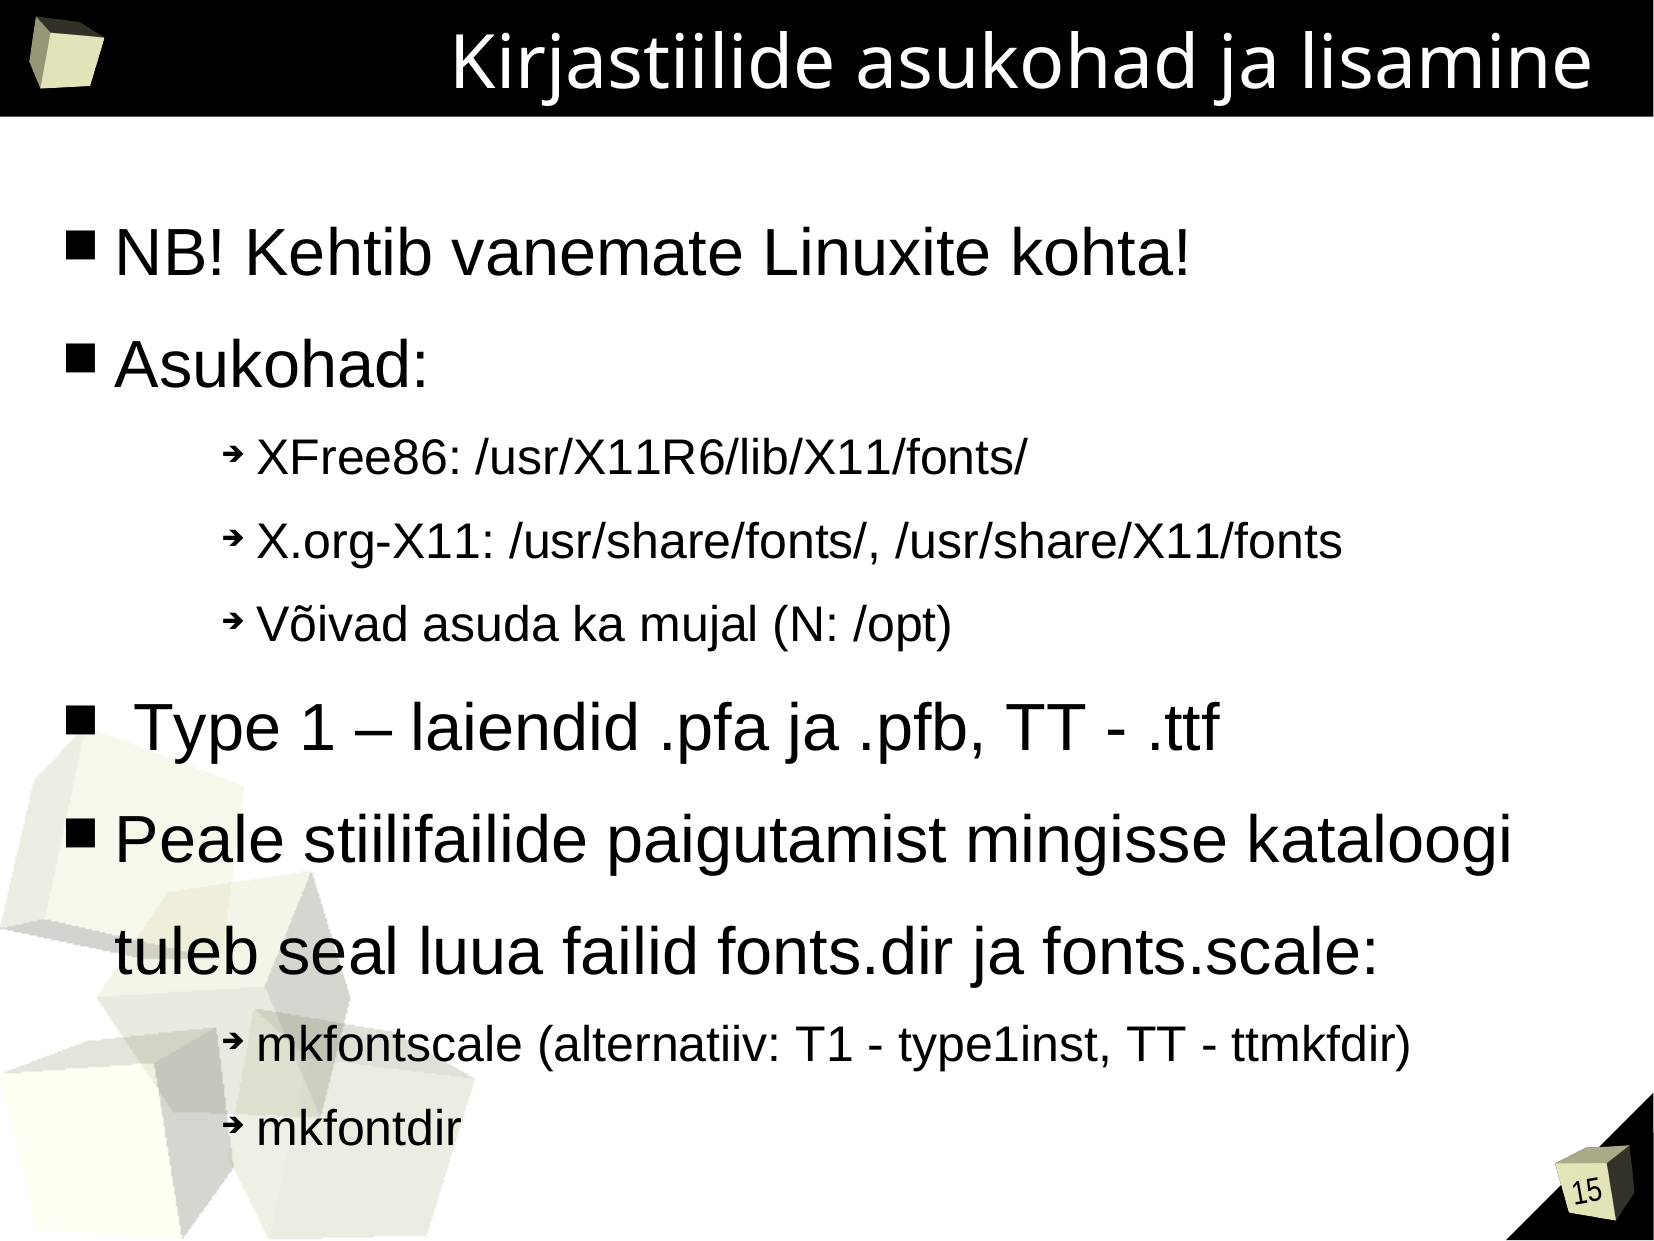

# Kirjastiilide asukohad ja lisamine
NB! Kehtib vanemate Linuxite kohta!
Asukohad:
XFree86: /usr/X11R6/lib/X11/fonts/
X.org-X11: /usr/share/fonts/, /usr/share/X11/fonts
Võivad asuda ka mujal (N: /opt)
 Type 1 – laiendid .pfa ja .pfb, TT - .ttf
Peale stiilifailide paigutamist mingisse kataloogi tuleb seal luua failid fonts.dir ja fonts.scale:
mkfontscale (alternatiiv: T1 - type1inst, TT - ttmkfdir)
mkfontdir